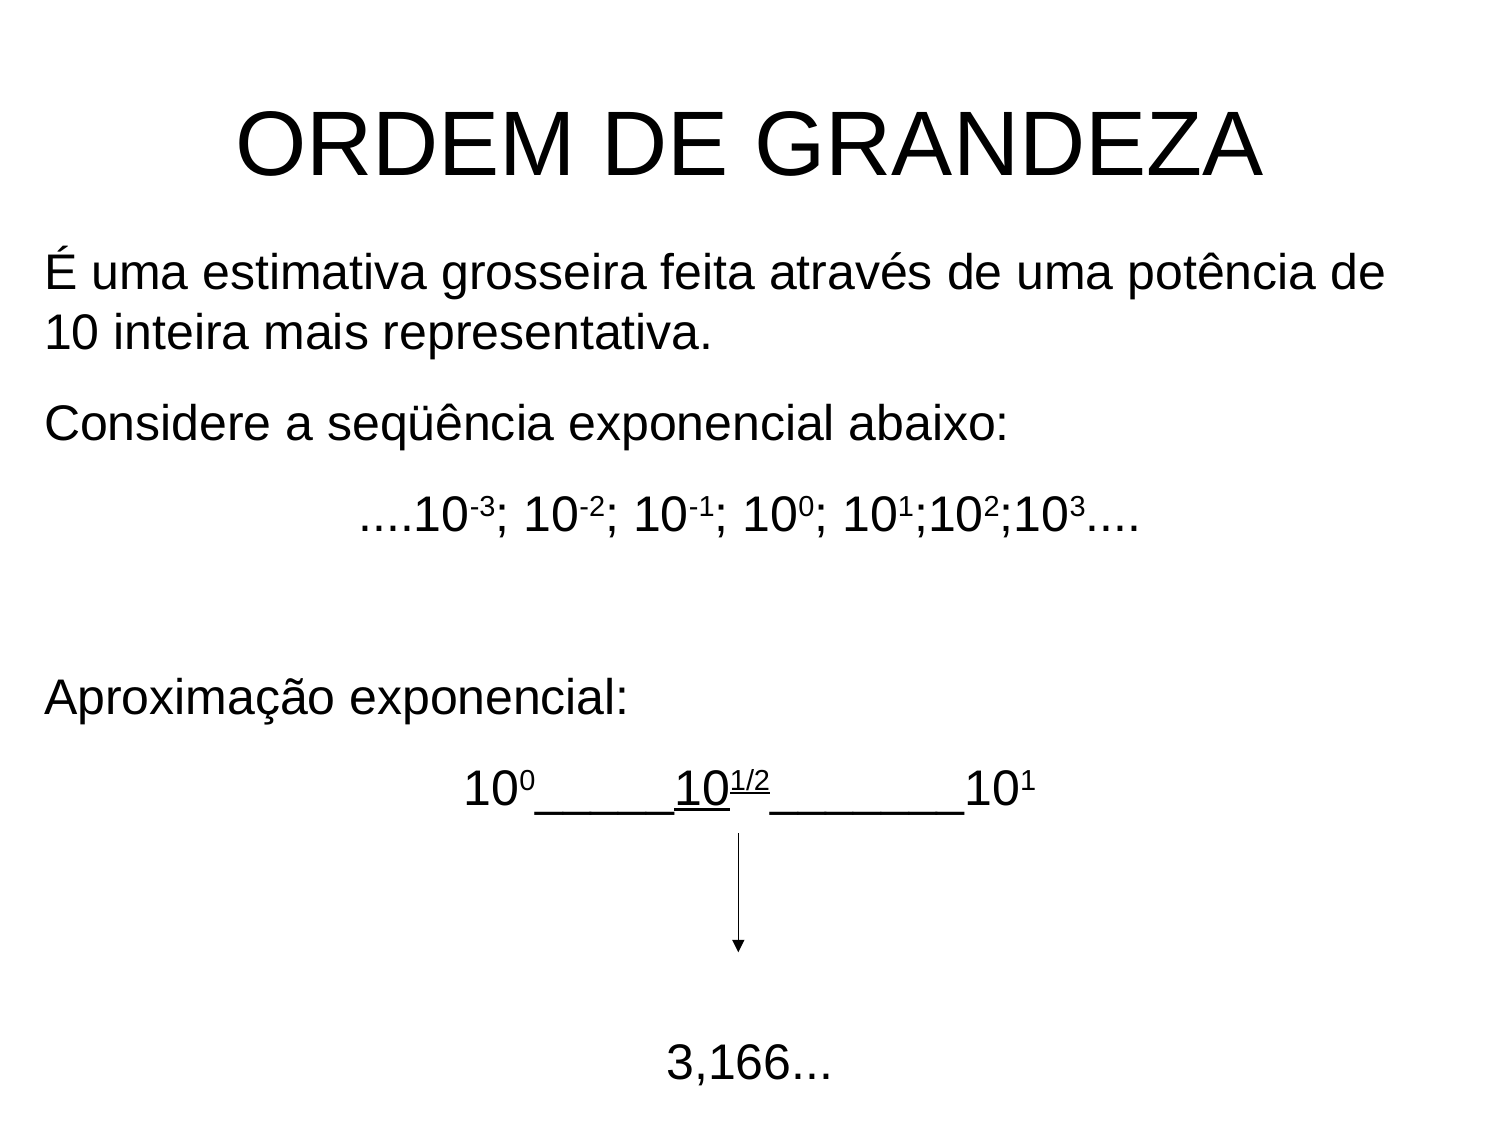

# ORDEM DE GRANDEZA
É uma estimativa grosseira feita através de uma potência de 10 inteira mais representativa.
Considere a seqüência exponencial abaixo:
....10-3; 10-2; 10-1; 100; 101;102;103....
Aproximação exponencial:
100_____101/2_______101
3,166...